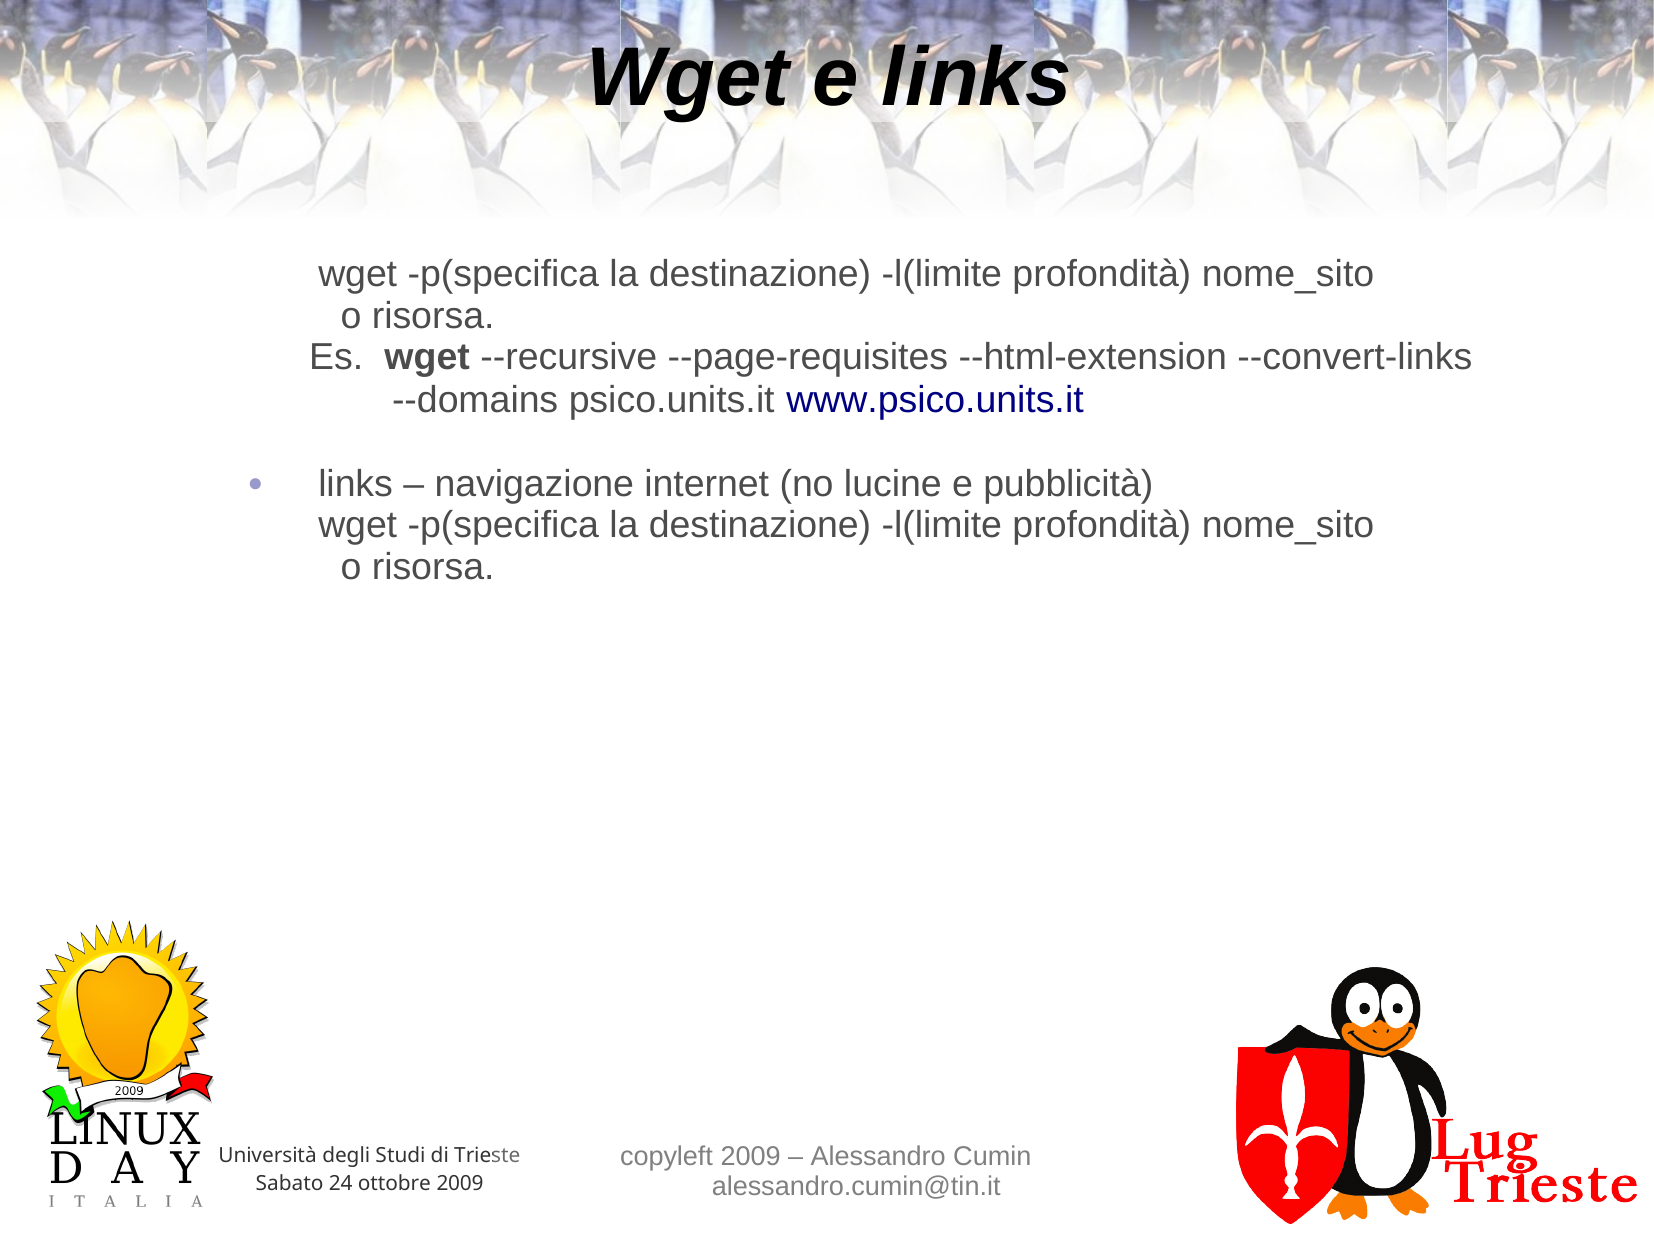

# Wget e links
wget -p(specifica la destinazione) -l(limite profondità) nome_sito
 o risorsa.
 Es. wget --recursive --page-requisites --html-extension --convert-links 	 --domains psico.units.it www.psico.units.it
links – navigazione internet (no lucine e pubblicità)
wget -p(specifica la destinazione) -l(limite profondità) nome_sito
 o risorsa.